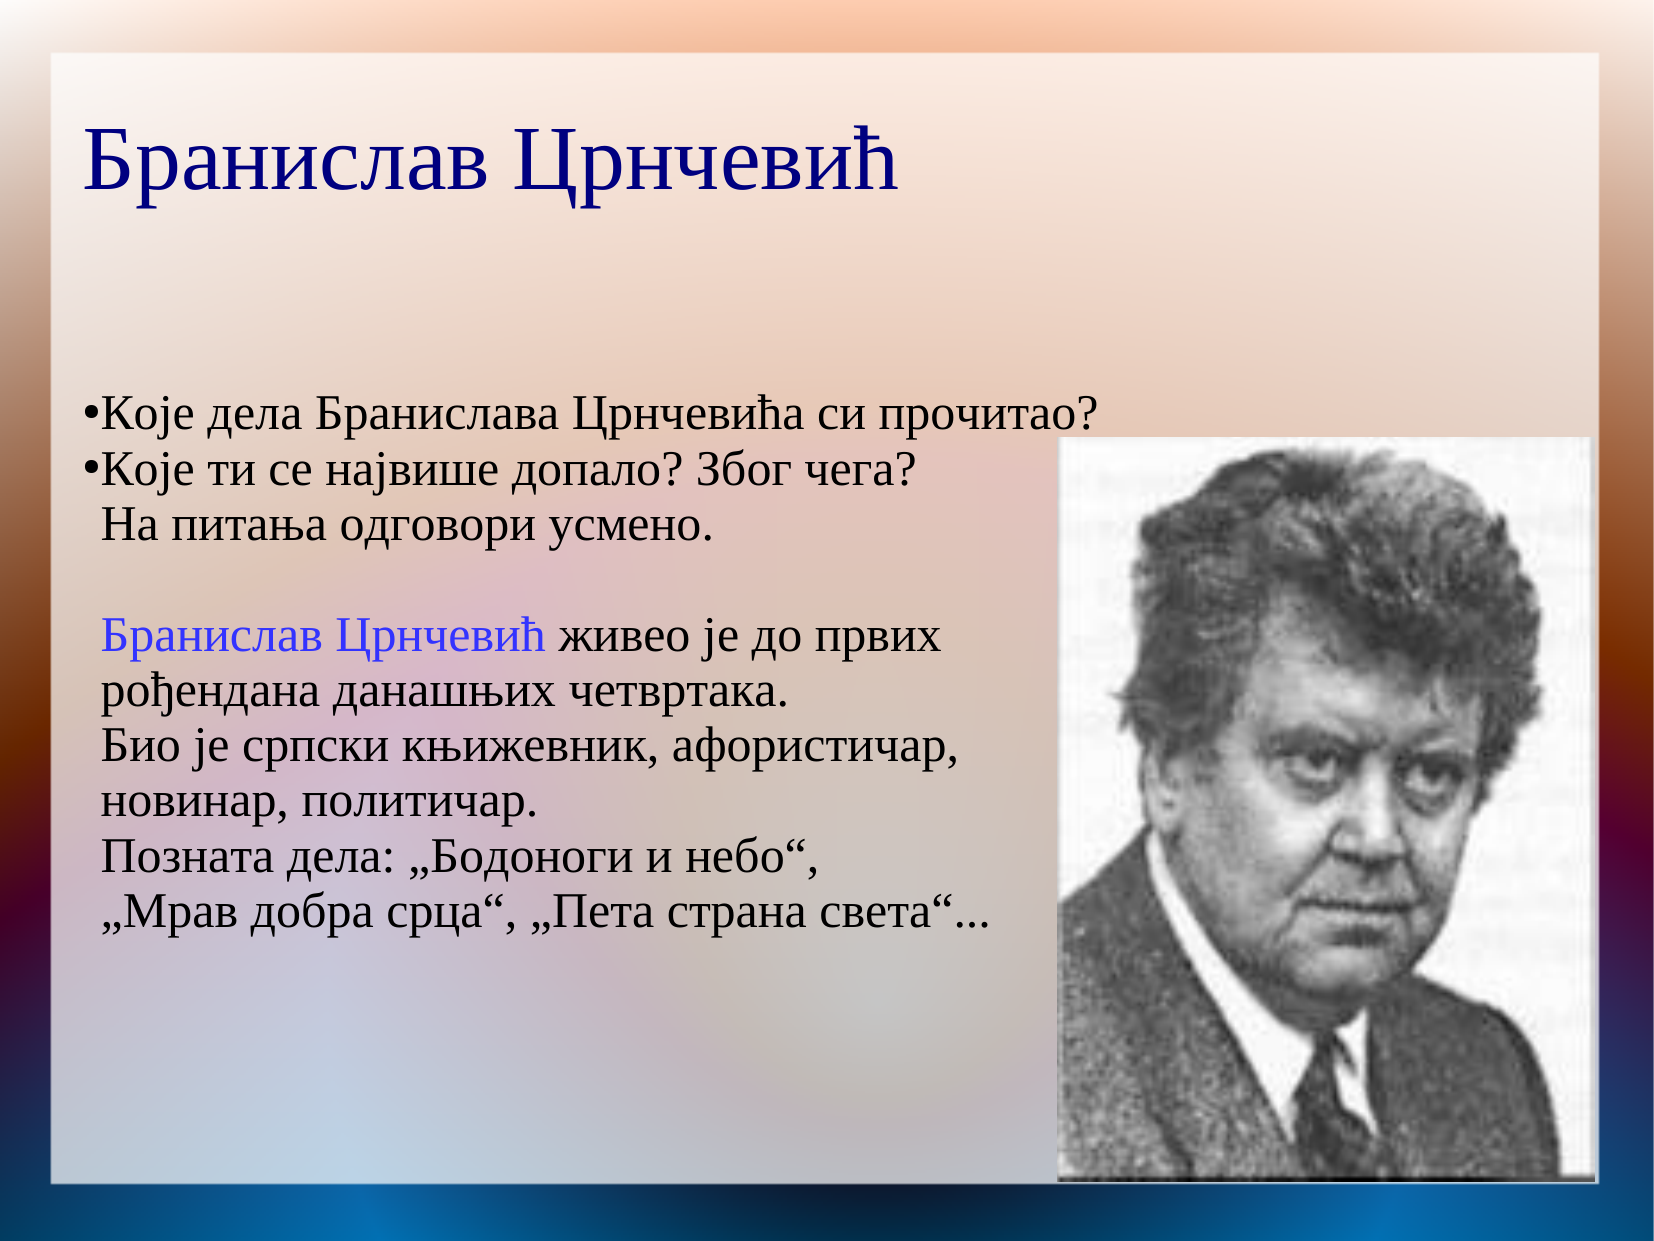

Бранислав Црнчевић
# Које дела Бранислава Црнчевића си прочитао?
Које ти се највише допало? Због чега?
На питања одговори усмено.
Бранислав Црнчевић живео је до првих
рођендана данашњих четвртака.
Био је српски књижевник, афористичар,
новинар, политичар.
Позната дела: „Бодоноги и небо“,
„Мрав добра срца“, „Пета страна света“...